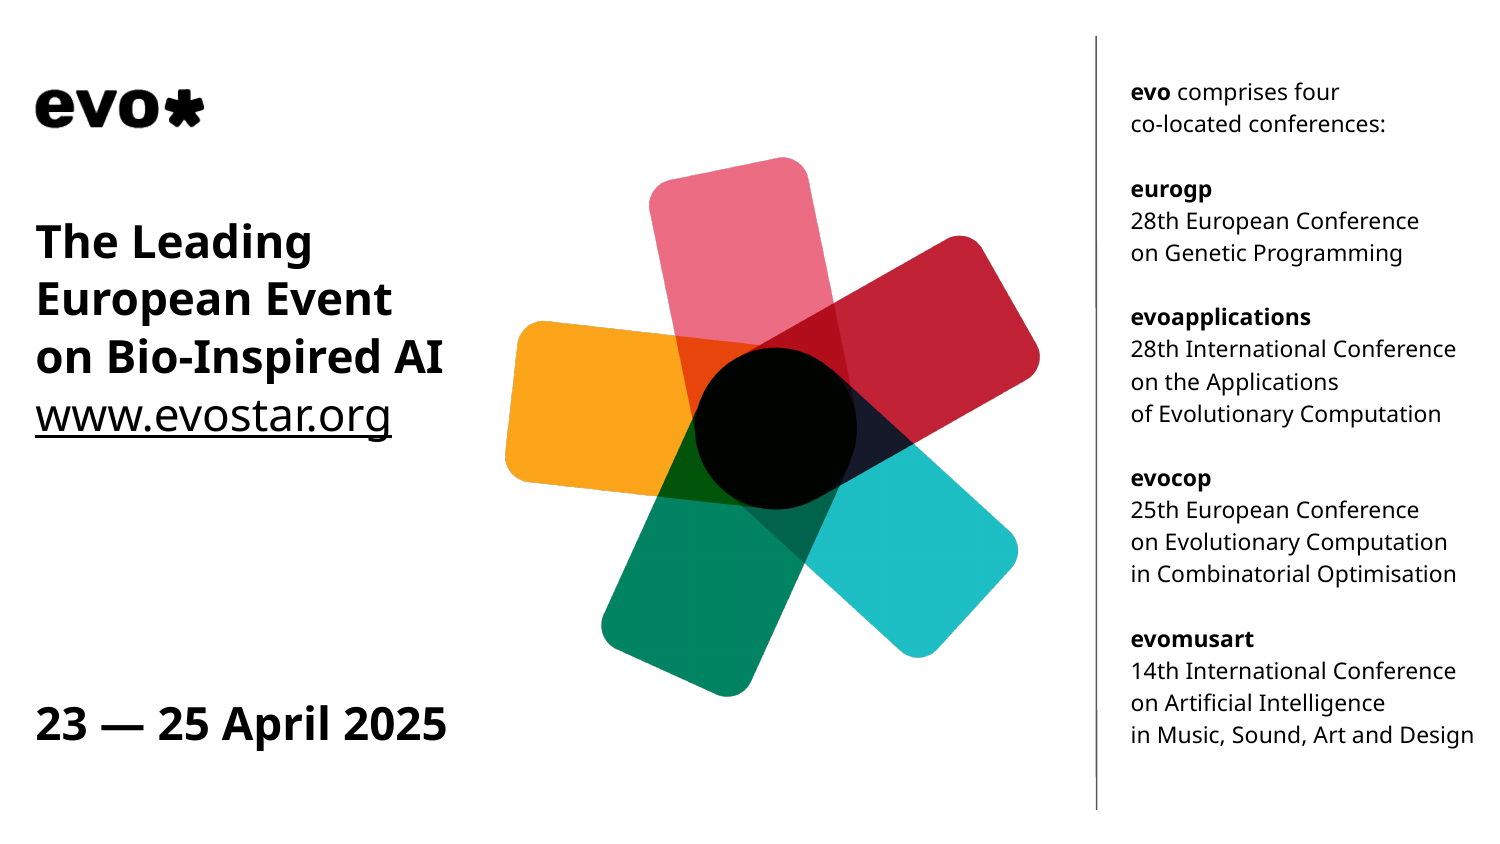

evo comprises four
co-located conferences:
eurogp
28th European Conference
on Genetic Programming
evoapplications
28th International Conference
on the Applications
of Evolutionary Computation
evocop
25th European Conference
on Evolutionary Computation
in Combinatorial Optimisation
evomusart
14th International Conference
on Artificial Intelligence
in Music, Sound, Art and Design
The Leading European Event
on Bio‑Inspired AI
www.evostar.org
23 — 25 April 2025